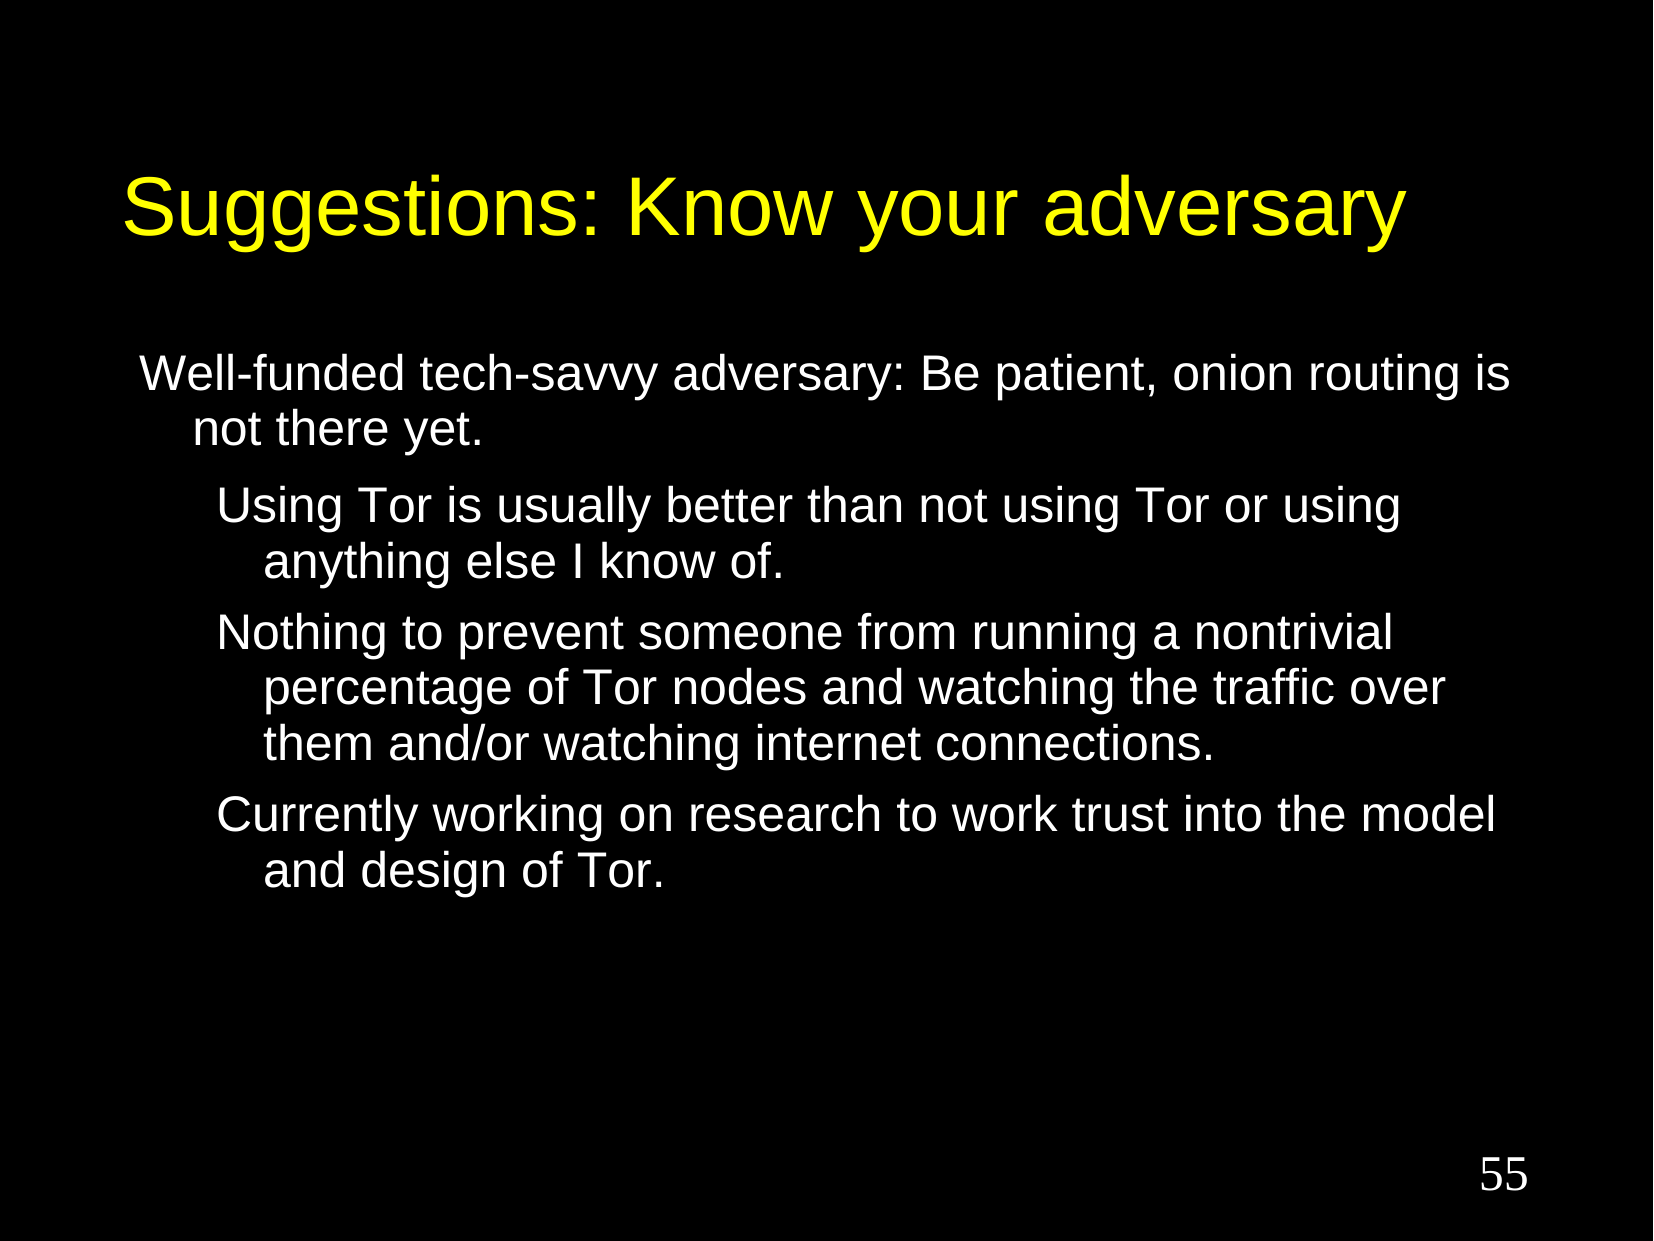

# Suggestions: Know your adversary
Well-funded tech-savvy adversary: Be patient, onion routing is not there yet.
Using Tor is usually better than not using Tor or using anything else I know of.
Nothing to prevent someone from running a nontrivial percentage of Tor nodes and watching the traffic over them and/or watching internet connections.
Currently working on research to work trust into the model and design of Tor.